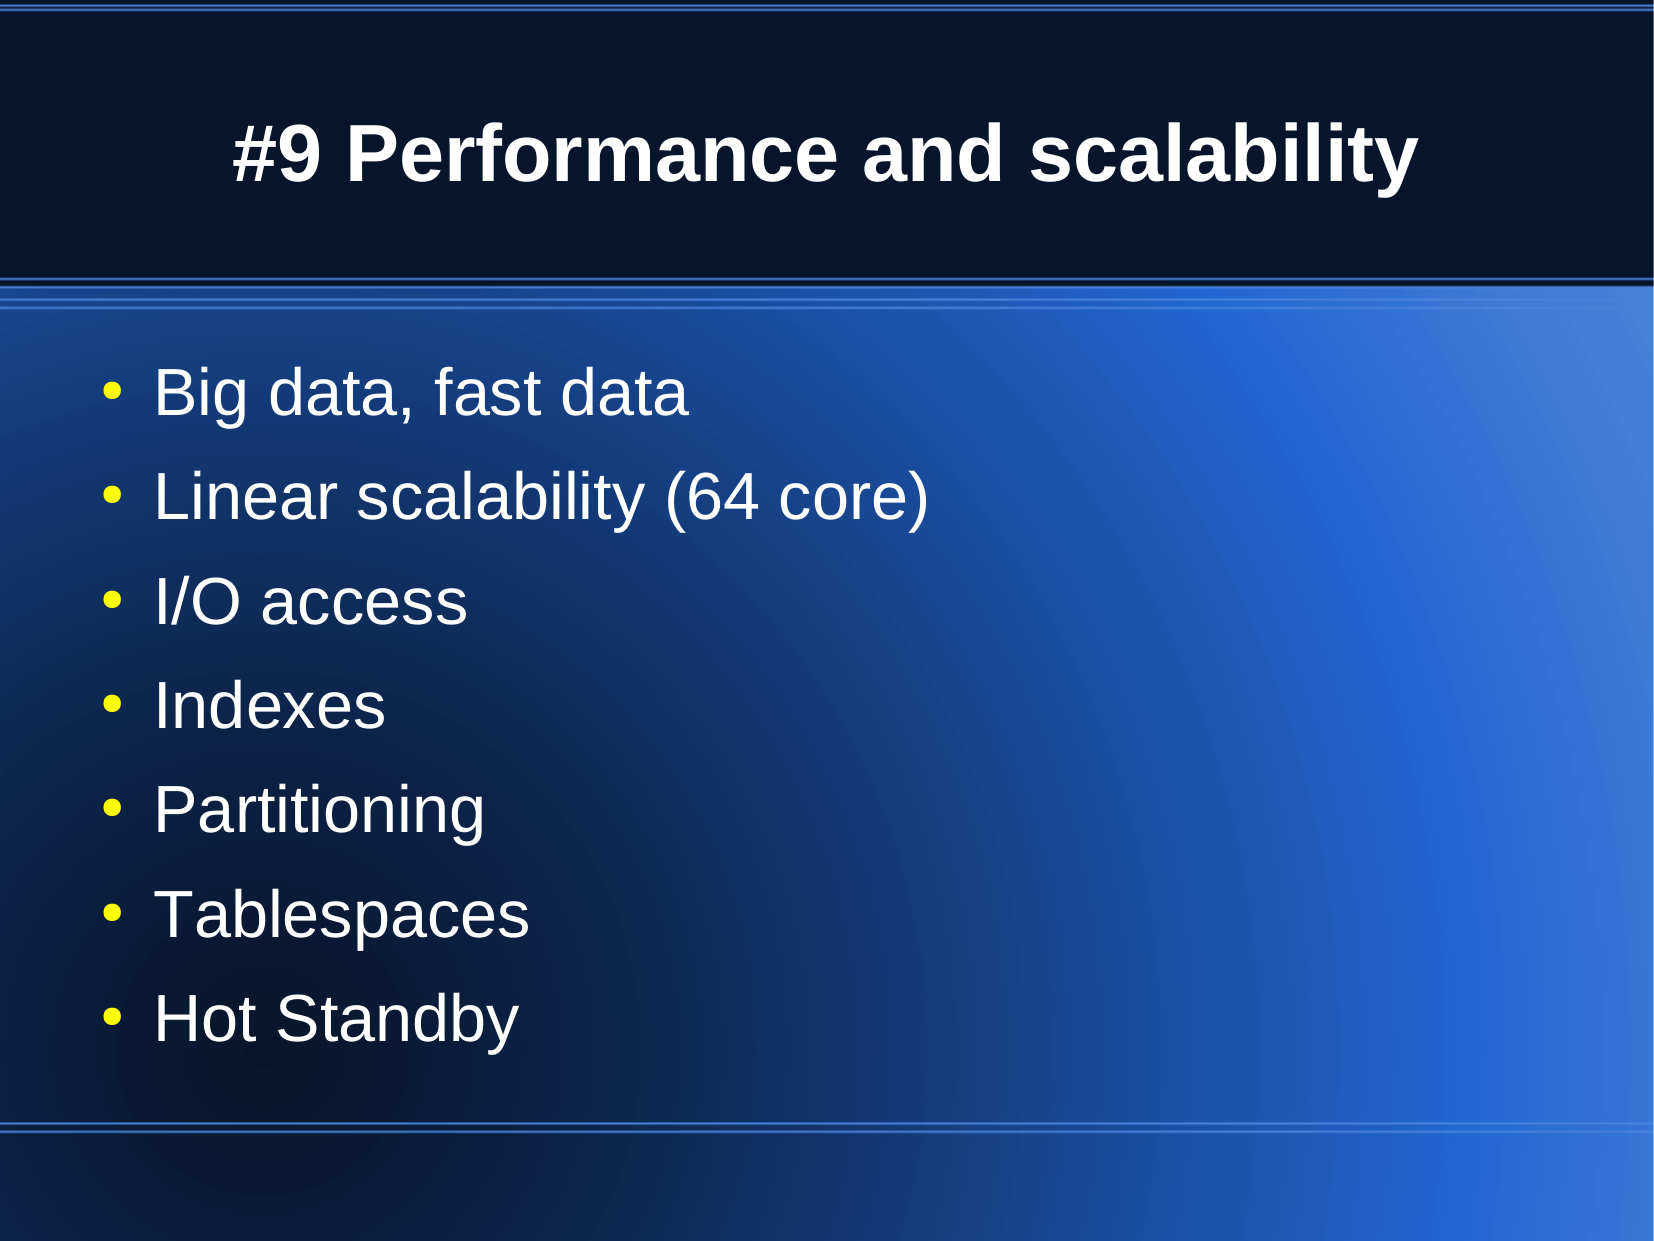

# #9 Performance and scalability
Big data, fast data
Linear scalability (64 core)
I/O access
Indexes
Partitioning
Tablespaces
Hot Standby